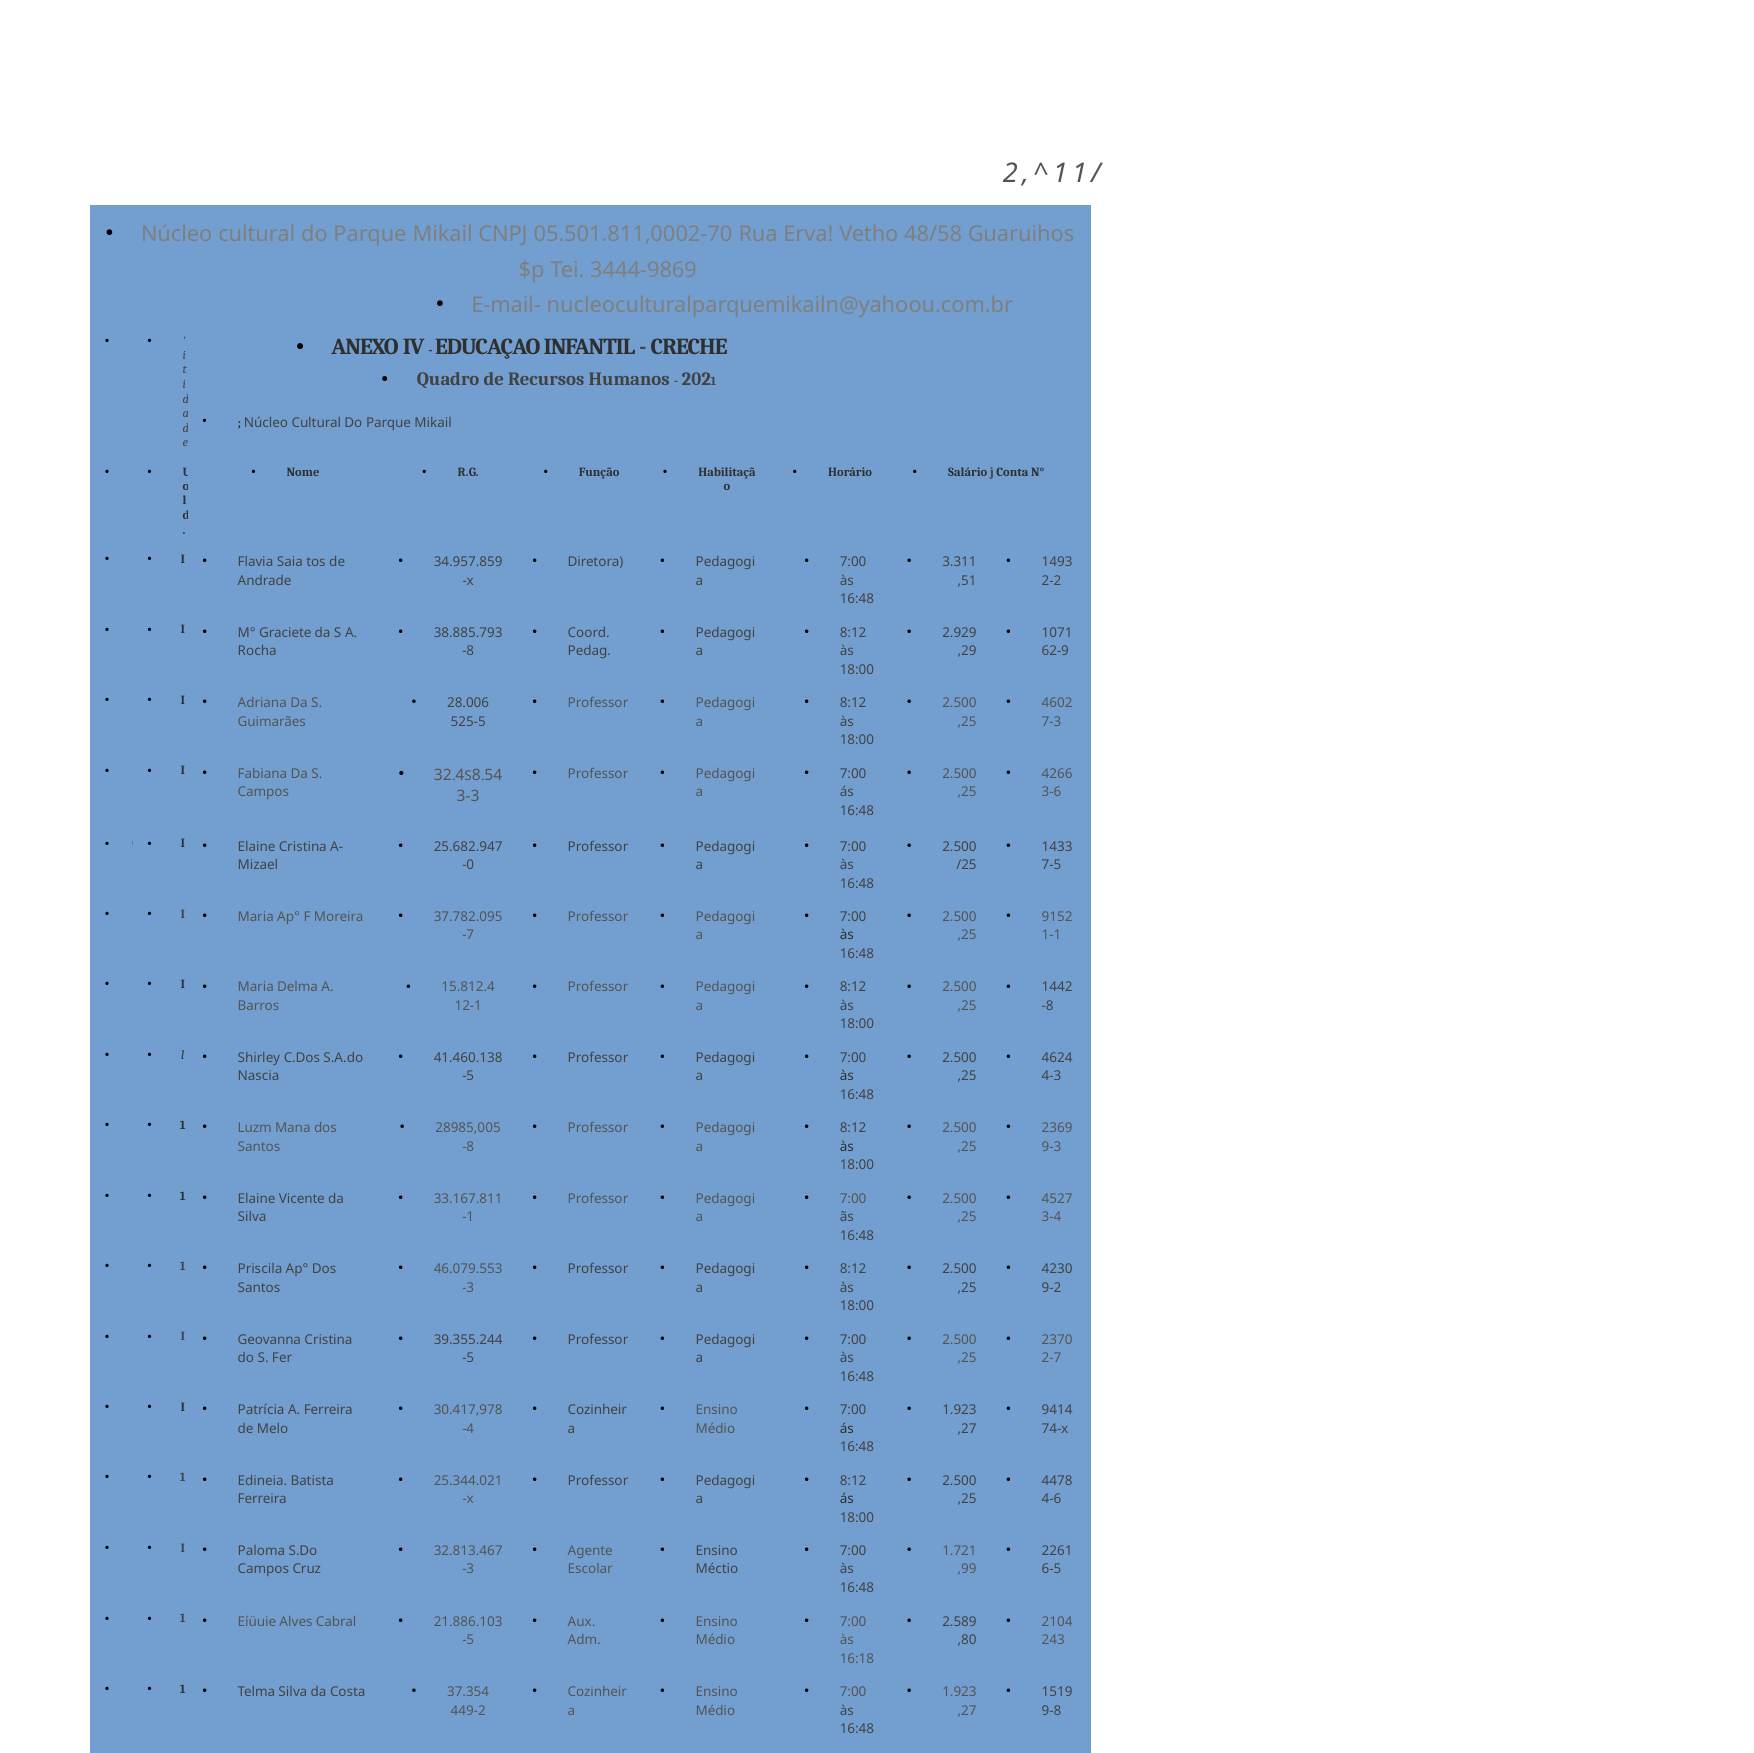

2,^11/
| Núcleo cultural do Parque Mikail CNPJ 05.501.811,0002-70 Rua Erva! Vetho 48/58 Guaruihos $p Tei. 3444-9869 E-mail- nucleoculturalparquemikailn@yahoou.com.br | | | | | | | | |
| --- | --- | --- | --- | --- | --- | --- | --- | --- |
| E | 'itidade | ANEXO IV - EDUCAÇAO INFANTIL - CRECHE Quadro de Recursos Humanos - 2021 ; Núcleo Cultural Do Parque Mikail | | | | | | |
| n\* | Uold. | Nome | R.G. | Função | Habilitação | Horário | Salário j Conta N° | |
| 01 | I | Flavia Saia tos de Andrade | 34.957.859-x | Diretora) | Pedagogia | 7:00 às 16:48 | 3.311,51 | 14932-2 |
| 02 | I | M° Graciete da S A. Rocha | 38.885.793-8 | Coord. Pedag. | Pedagogia | 8:12 às 18:00 | 2.929,29 | 107162-9 |
| 03 | I | Adriana Da S. Guimarães | 28.006 525-5 | Professor | Pedagogia | 8:12 às 18:00 | 2.500,25 | 46027-3 |
| 4 04 | I | Fabiana Da S. Campos | 32.4S8.543-3 | Professor | Pedagogia | 7:00 ás 16:48 | 2.500,25 | 42663-6 |
| OS | I | Elaine Cristina A- Mizael | 25.682.947-0 | Professor | Pedagogia | 7:00 às 16:48 | 2.500/25 | 14337-5 |
| 06 | I | Maria Ap° F Moreira | 37.782.095-7 | Professor | Pedagogia | 7:00 às 16:48 | 2.500,25 | 91521-1 |
| 07 | I | Maria Delma A. Barros | 15.812.4 12-1 | Professor | Pedagogia | 8:12 às 18:00 | 2.500,25 | 1442-8 |
| 08 | l | Shirley C.Dos S.A.do Nascia | 41.460.138-5 | Professor | Pedagogia | 7:00 às 16:48 | 2.500,25 | 46244-3 |
| 09 | 1 | Luzm Mana dos Santos | 28985,005-8 | Professor | Pedagogia | 8:12 às 18:00 | 2.500,25 | 23699-3 |
| 10 | 1 | Elaine Vicente da Silva | 33.167.811-1 | Professor | Pedagogia | 7:00 ãs 16:48 | 2.500,25 | 45273-4 |
| 11 | 1 | Priscila Ap° Dos Santos | 46.079.553-3 | Professor | Pedagogia | 8:12 às 18:00 | 2.500,25 | 42309-2 |
| 12 | I | Geovanna Cristina do S. Fer | 39.355.244-5 | Professor | Pedagogia | 7:00 às 16:48 | 2.500,25 | 23702-7 |
| 13 | I | Patrícia A. Ferreira de Melo | 30.417,978-4 | Cozinheira | Ensino Médio | 7:00 ás 16:48 | 1.923,27 | 941474-x |
| 14 | 1 | Edineia. Batista Ferreira | 25.344.021-x | Professor | Pedagogia | 8:12 ás 18:00 | 2.500,25 | 44784-6 |
| 15 | I | Paloma S.Do Campos Cruz | 32.813.467-3 | Agente Escolar | Ensino Méctio | 7:00 às 16:48 | 1.721,99 | 22616-5 |
| 16 | 1 | Eíüuie Alves Cabral | 21.886.103-5 | Aux. Adm. | Ensino Médio | 7:00 às 16:18 | 2.589,80 | 2104243 |
| 17 | 1 | Telma Silva da Costa | 37.354 449-2 | Cozinheira | Ensino Médio | 7:00 às 16:48 | 1.923,27 | 15199-8 |
| 18 | I | Mtliana Santos Castro | 41 459.650-x | Aux. Operacional | Ensino Médio | 8:12 às 18:00 | 1.579,71 | 20784-5 |
| 19 | I | Sandra Messias De Oliveira | 23.621733-1 | Aux. Operacional | Ensino Médio | 7:00 ás 16:48 | 1.579,71 | 44004-3 |
| 20 | I | Á Contratar | | Professor | Pedagogia | 7,00 às 16:48 | 2.500,25 | |
| 21 | I | Á Contratar | | Professor | Pedagogia | 8:12 ás 18:00 | 2.500,25 | |
| 22 | I | Á Contratai’ | | Professor | Pedagogia | 8:12 ás 16:00 | 2.500,25 | |
| 23 | | | | | | | | |
| 24 | | | | | | | | |
| 25 | | | | | | | | |
| 26 | | | | | | | | |
| 27 | | | | | | | | |
| 28 | | | | | | | | |
| 29 | | | | | | | | |
| 30 | | | | \_ | | | | |
| -------L l ! L.\_\_ Total | | | | | | | 32-362,05 j | |
| | | | Criiarulhibs jÓ3 1 1L | Ele ^ovnmbro de 2021 | | | | |
| | | | p/^ídeiite d& Entidade Pietro Nunés De Queiroz StóT38.456.054-4 | | | | | |